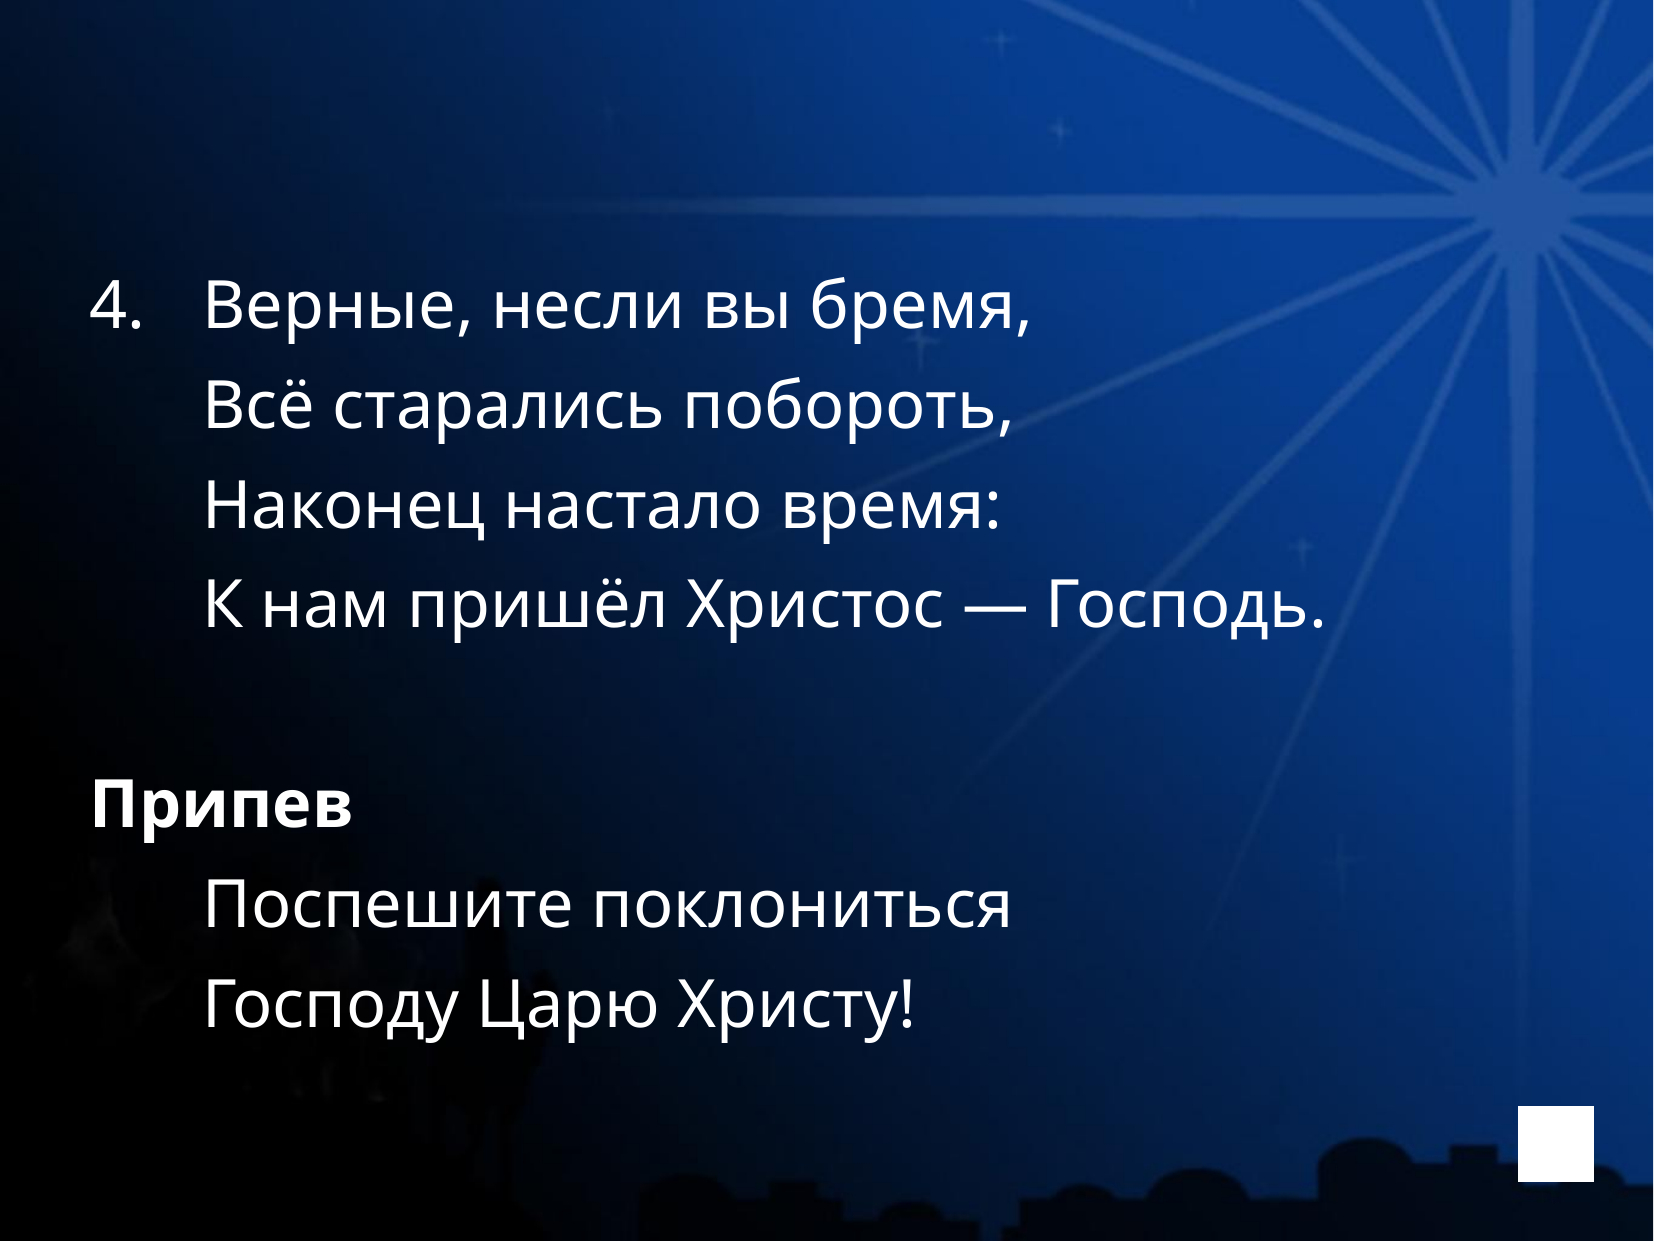

4.	Верные, несли вы бремя,
	Всё старались побороть,
	Наконец настало время:
	К нам пришёл Христос — Господь.
Припев
	Поспешите поклониться
	Господу Царю Христу!